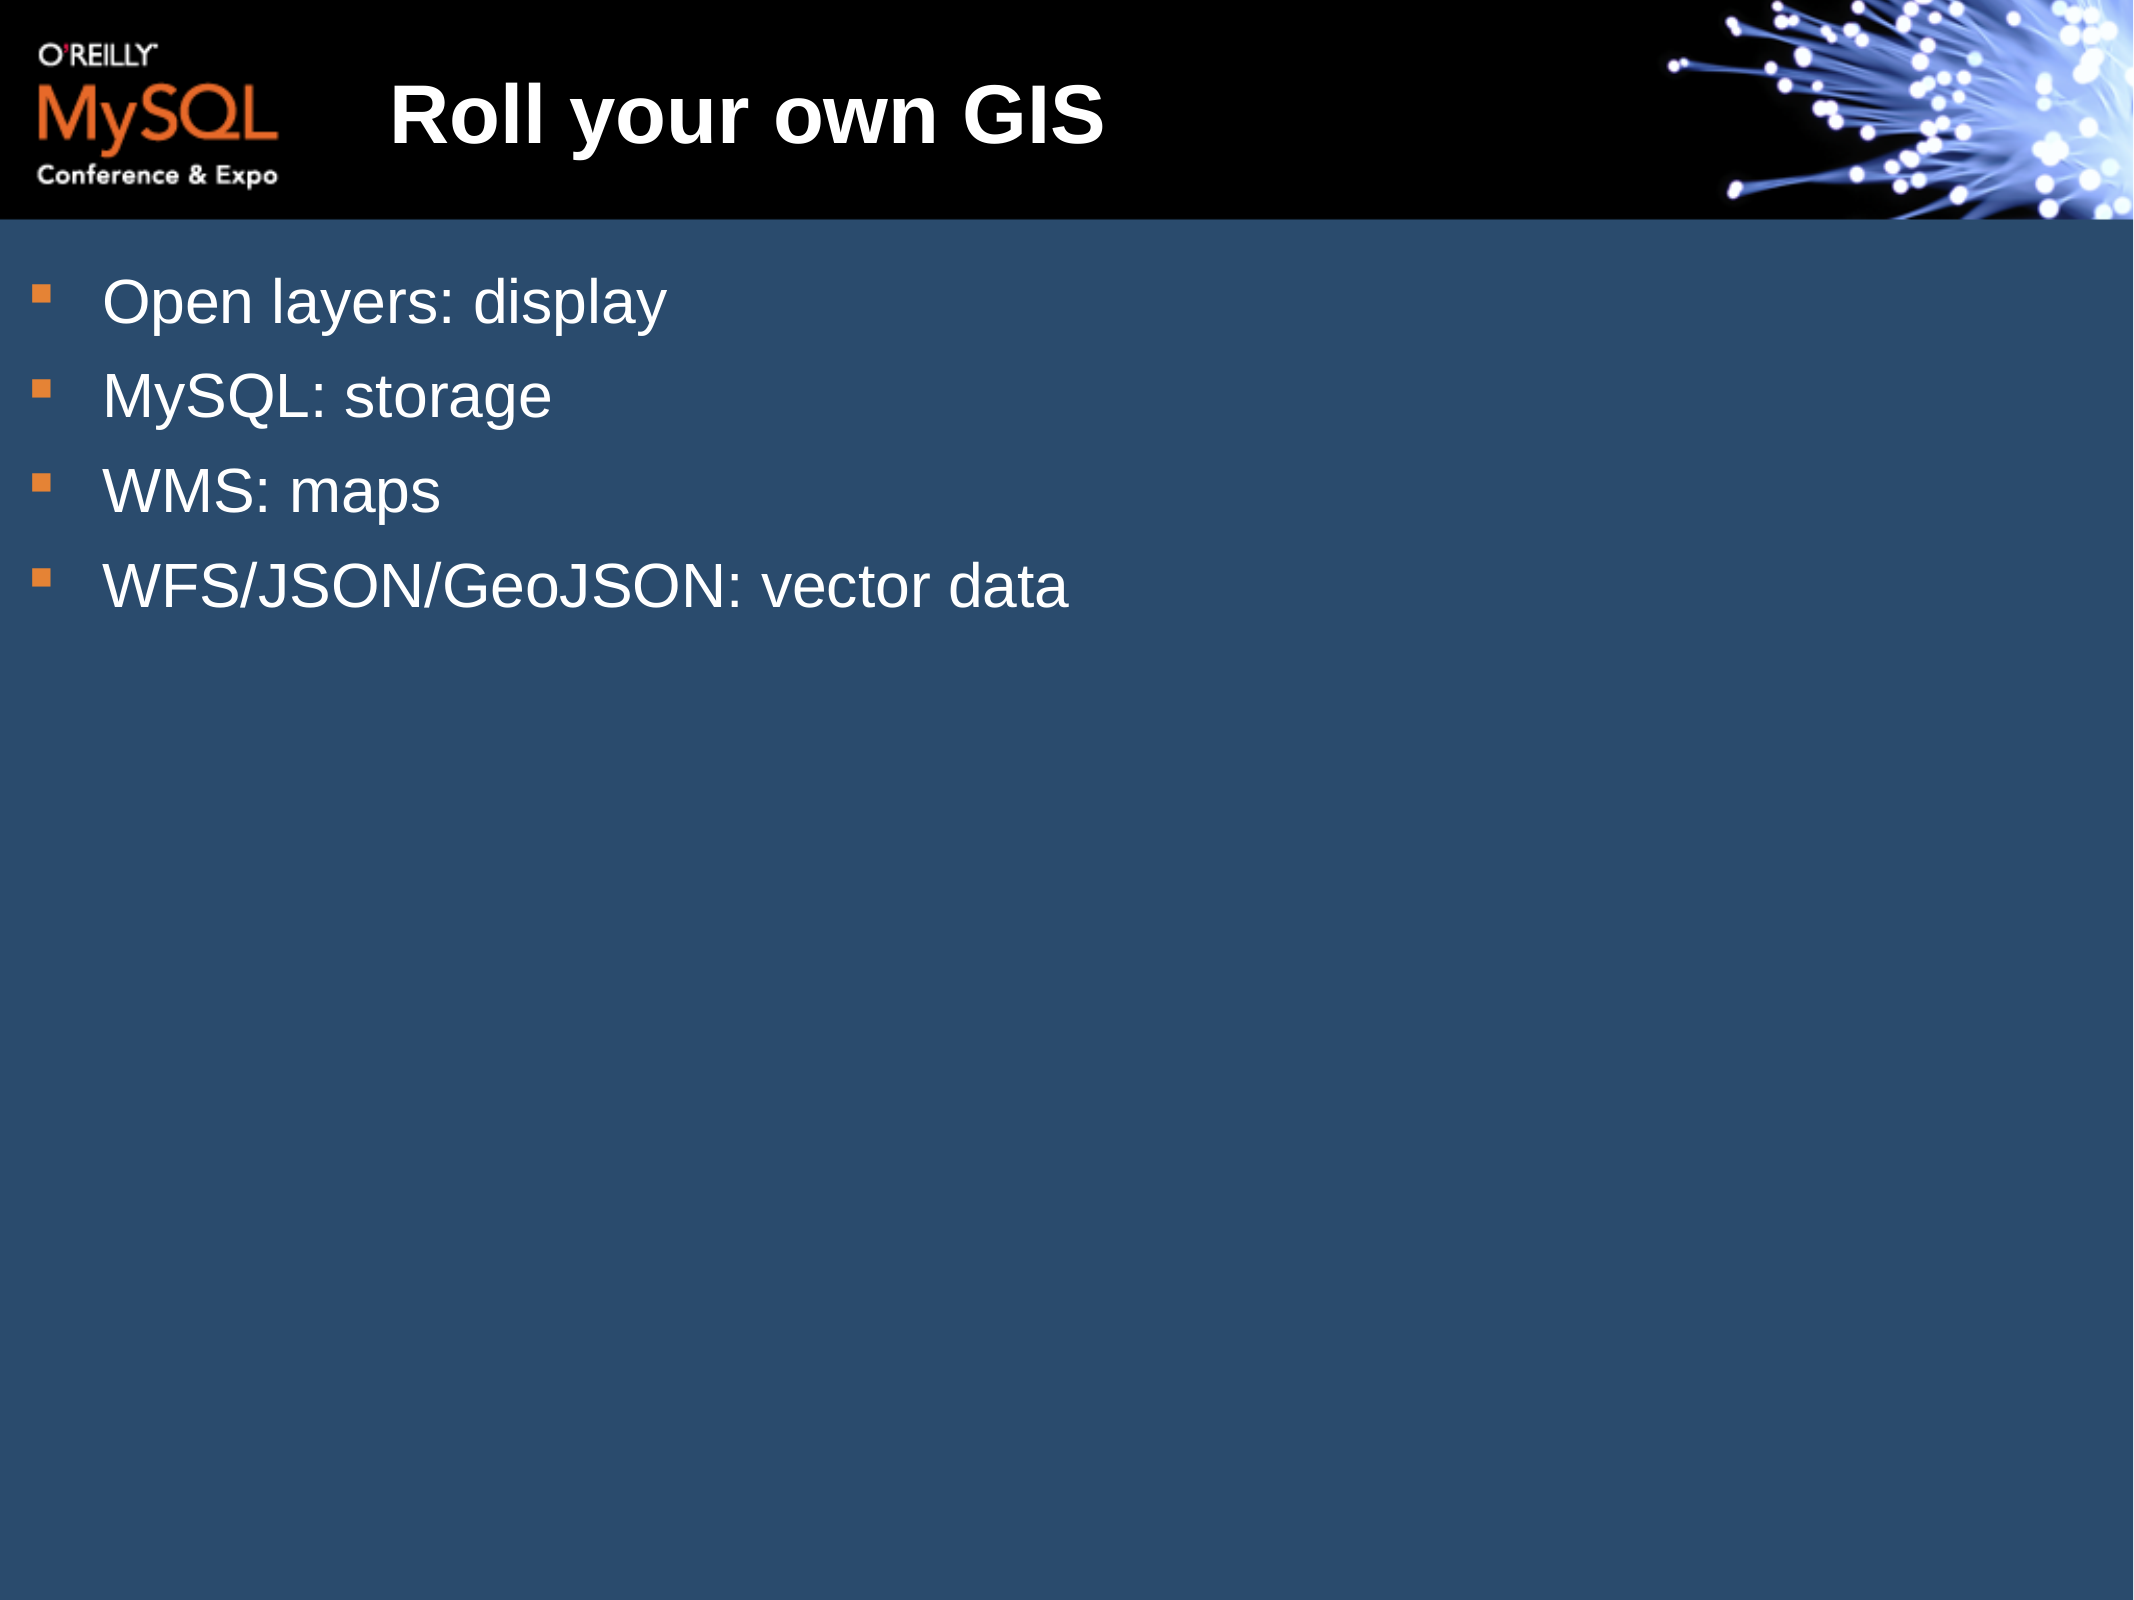

# Roll your own GIS
Open layers: display
MySQL: storage
WMS: maps
WFS/JSON/GeoJSON: vector data